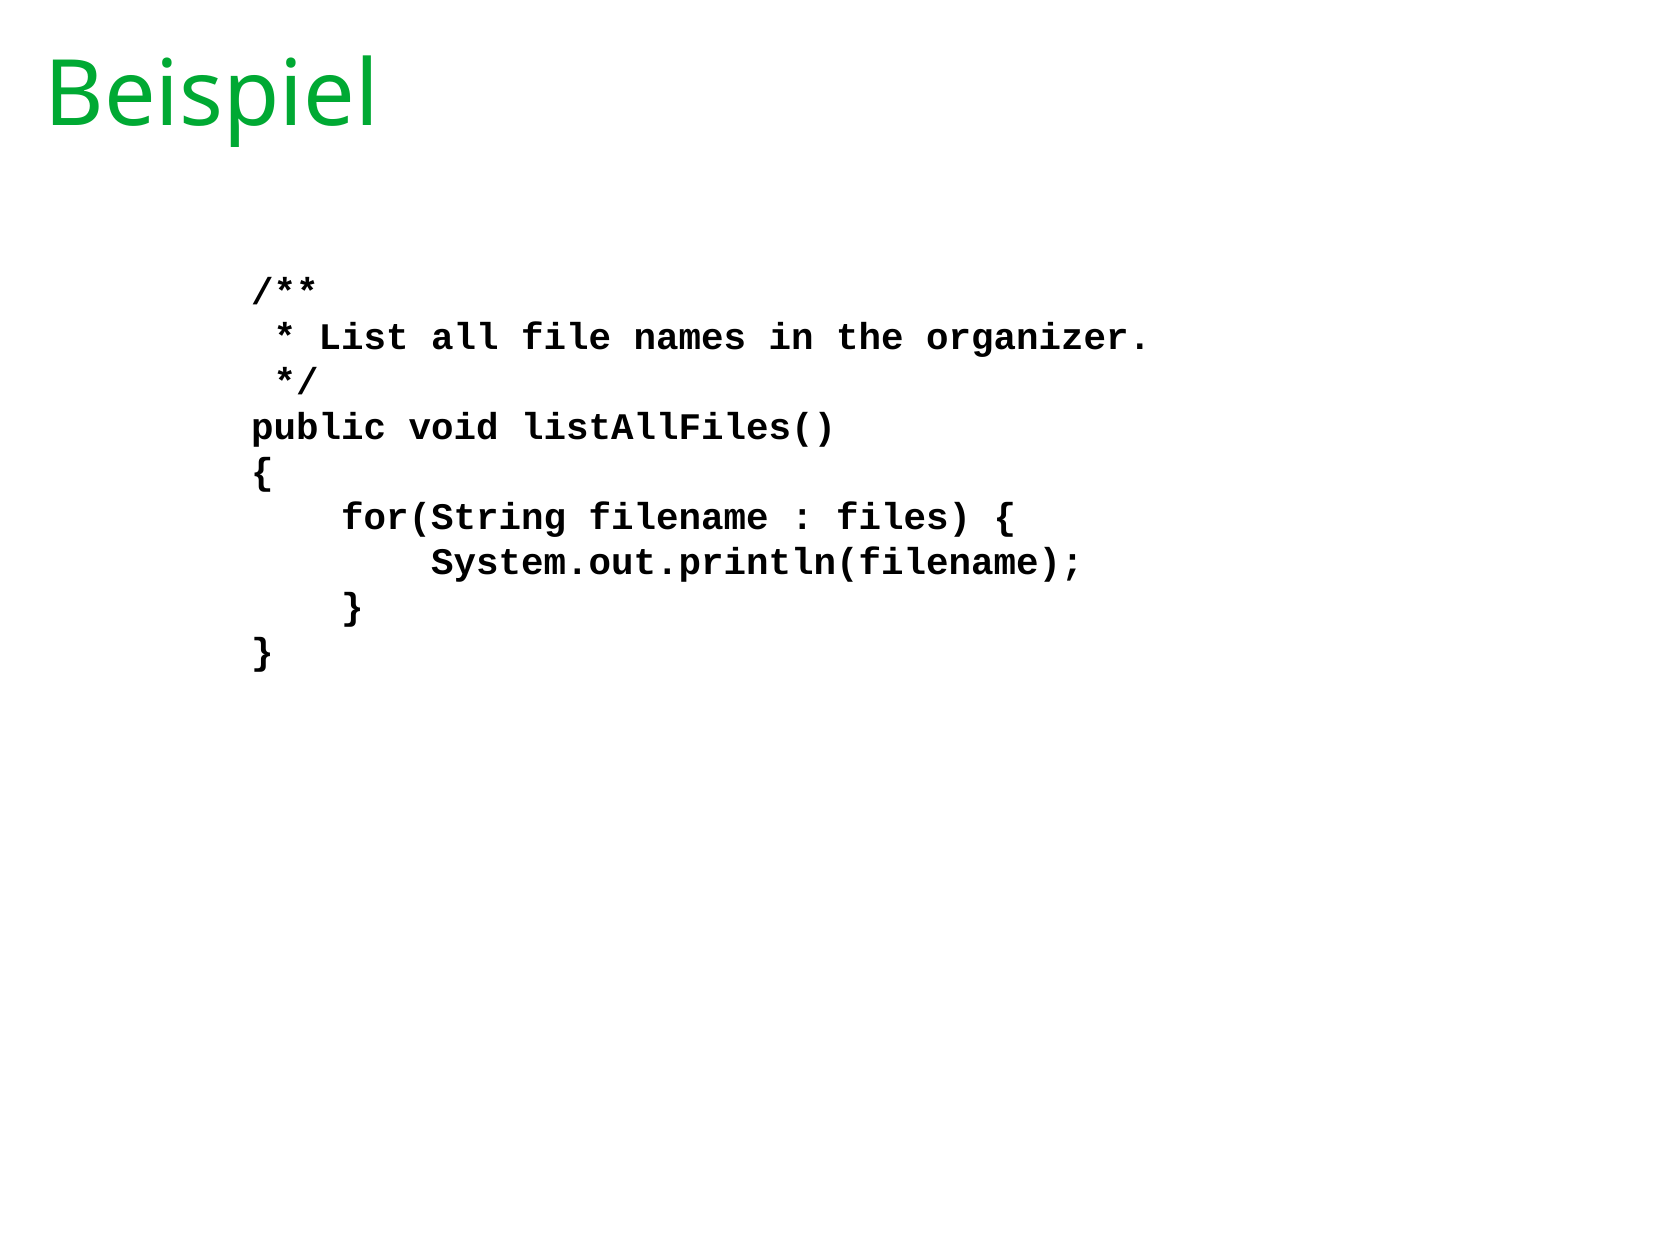

# Beispiel
/**
 * List all file names in the organizer.
 */
public void listAllFiles()
{
 for(String filename : files) {
 System.out.println(filename);
 }
}